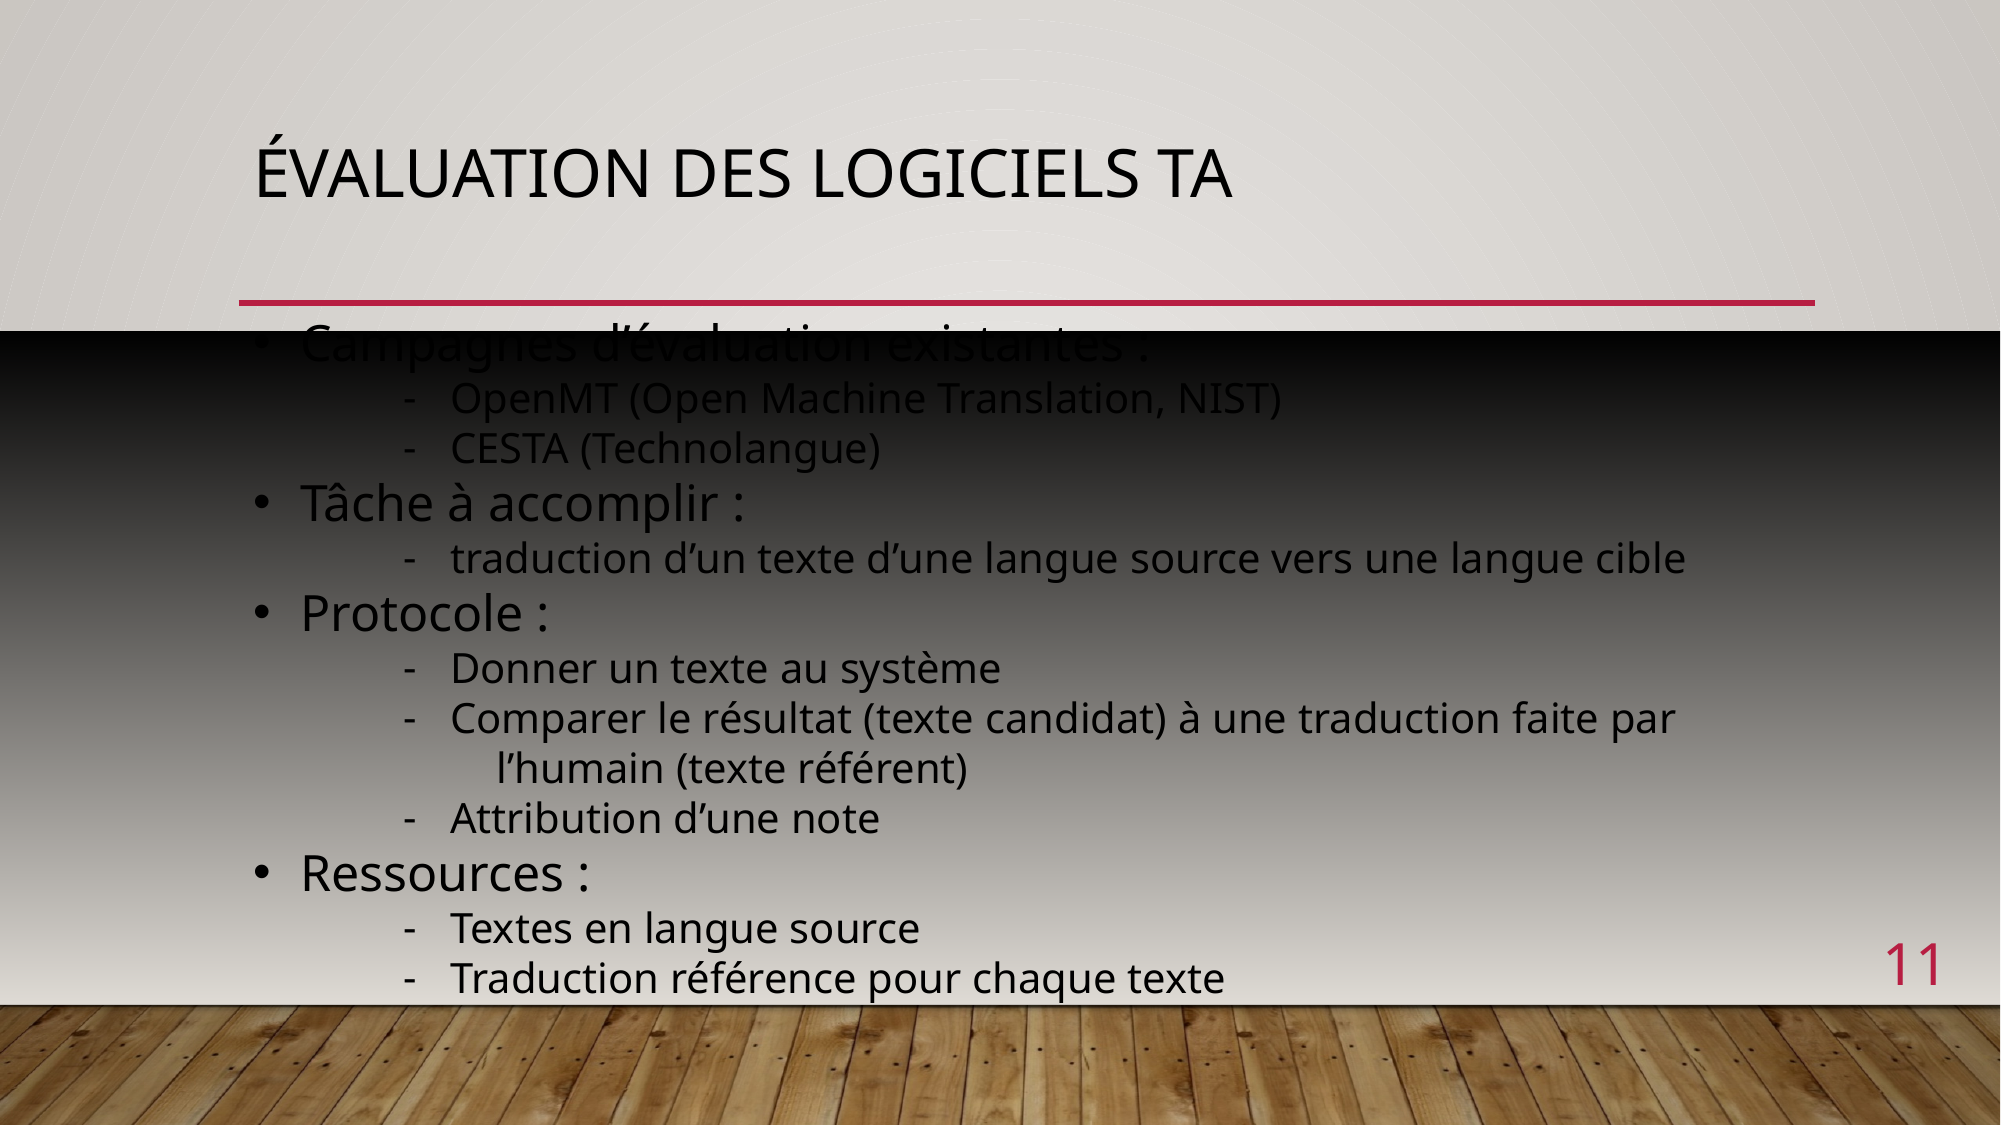

# Évaluation des logiciels ta
Campagnes d’évaluation existantes :
OpenMT (Open Machine Translation, NIST)
CESTA (Technolangue)
Tâche à accomplir :
traduction d’un texte d’une langue source vers une langue cible
Protocole :
Donner un texte au système
Comparer le résultat (texte candidat) à une traduction faite par l’humain (texte référent)
Attribution d’une note
Ressources :
Textes en langue source
Traduction référence pour chaque texte